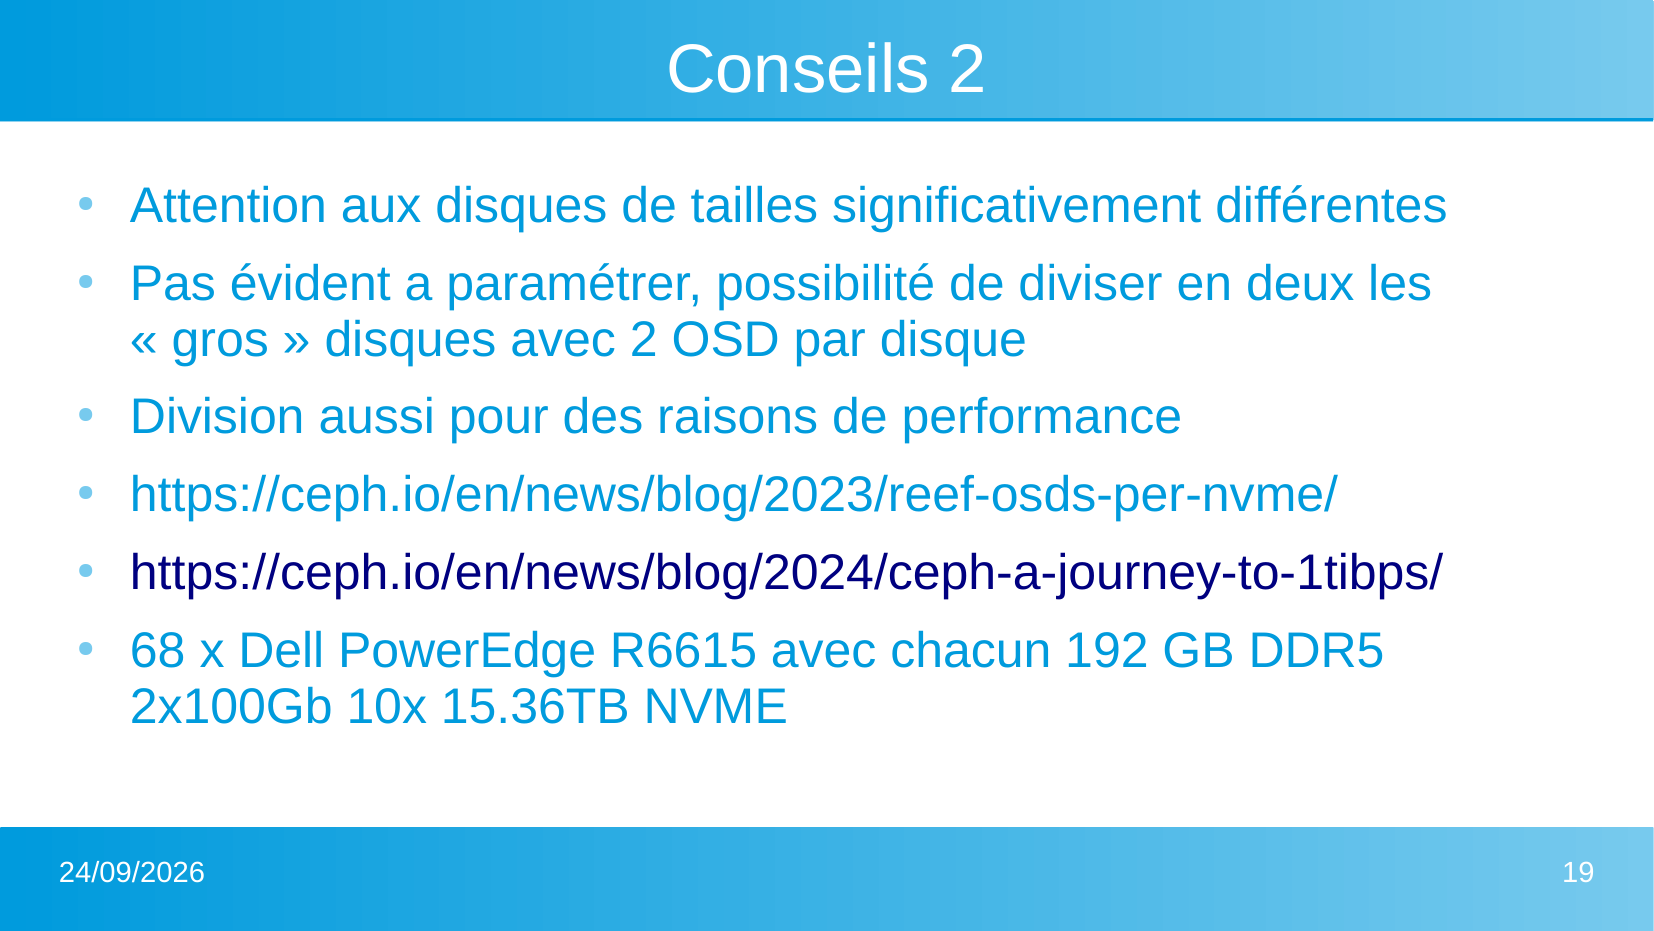

# Conseils 2
Attention aux disques de tailles significativement différentes
Pas évident a paramétrer, possibilité de diviser en deux les « gros » disques avec 2 OSD par disque
Division aussi pour des raisons de performance
https://ceph.io/en/news/blog/2023/reef-osds-per-nvme/
https://ceph.io/en/news/blog/2024/ceph-a-journey-to-1tibps/
68 x Dell PowerEdge R6615 avec chacun 192 GB DDR5 2x100Gb 10x 15.36TB NVME
19